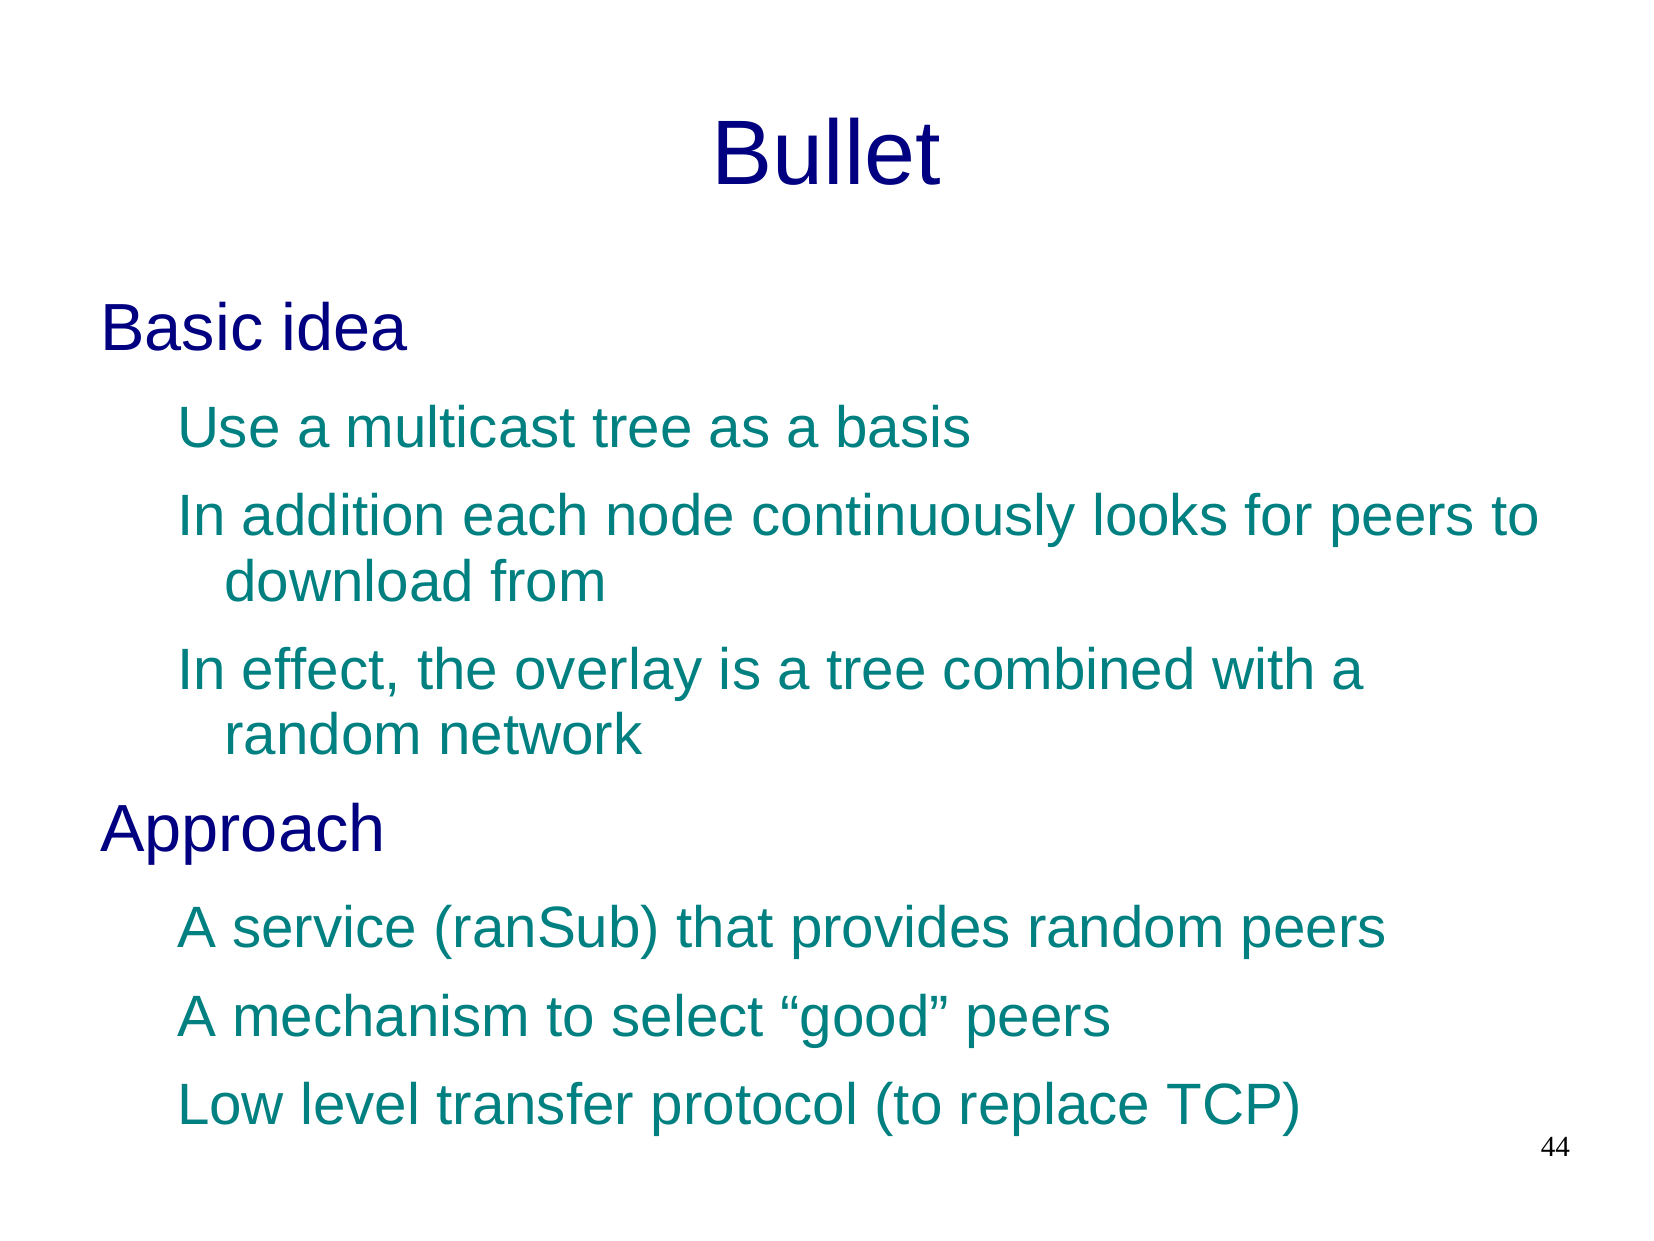

# Bullet
Basic idea
Use a multicast tree as a basis
In addition each node continuously looks for peers to download from
In effect, the overlay is a tree combined with a random network
Approach
A service (ranSub) that provides random peers
A mechanism to select “good” peers
Low level transfer protocol (to replace TCP)
44